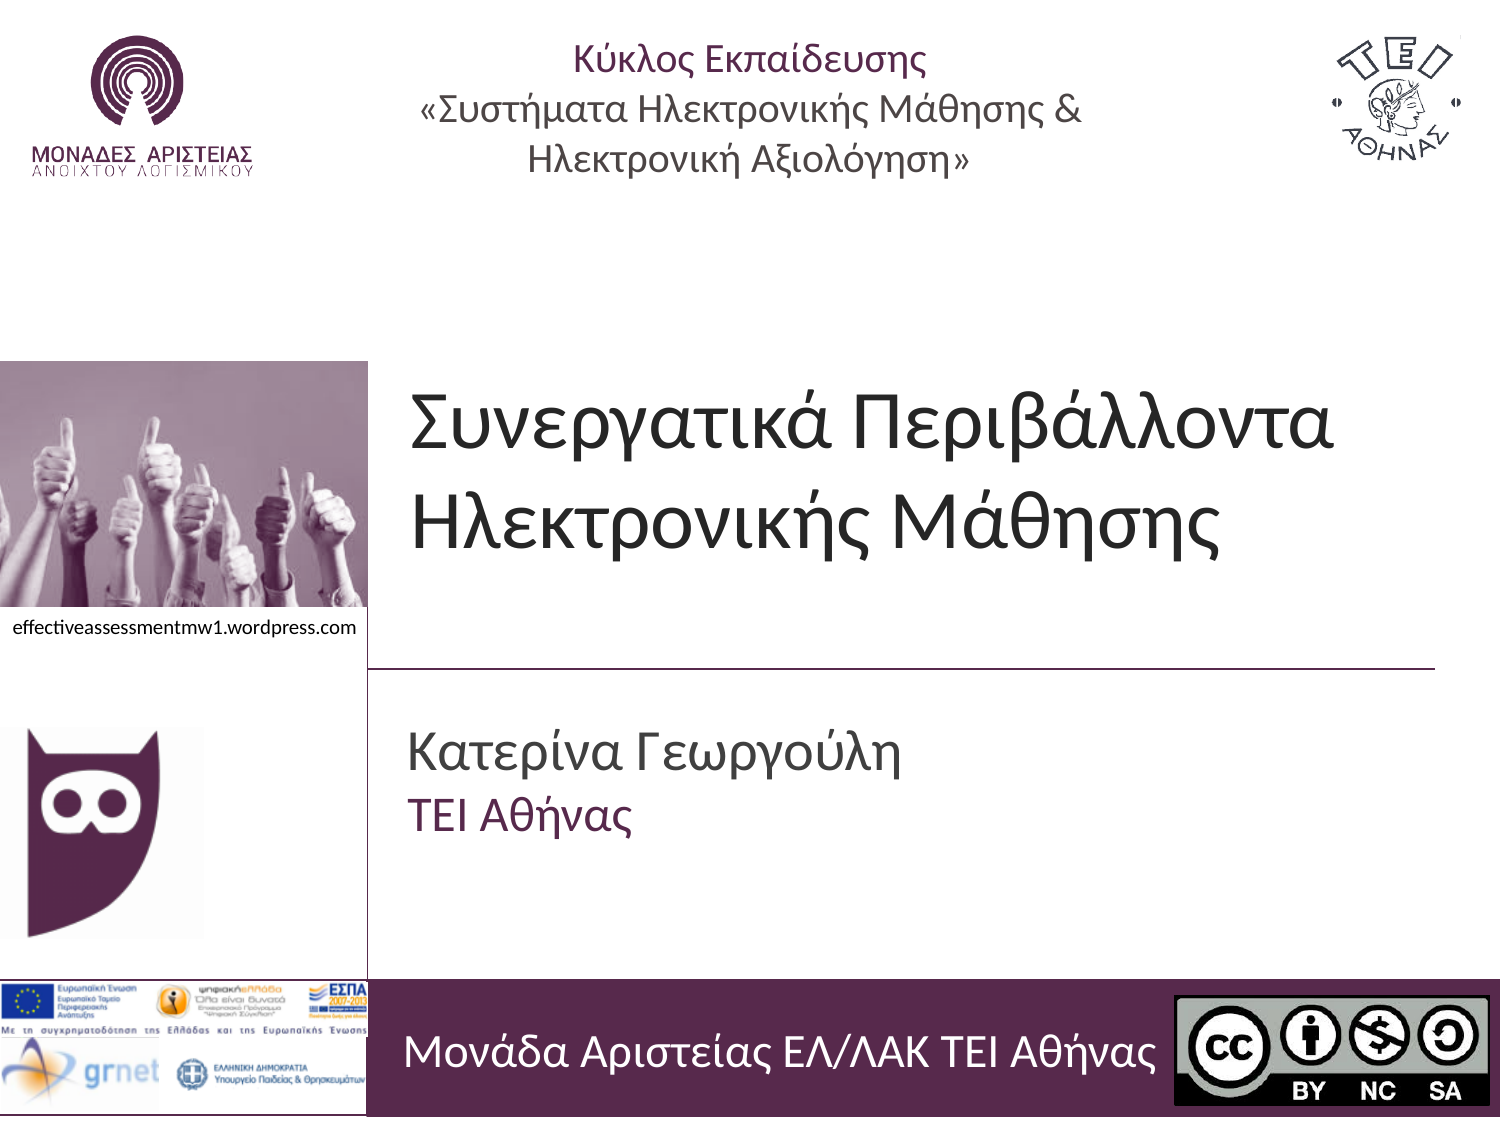

Κύκλος Εκπαίδευσης
«Συστήματα Ηλεκτρονικής Μάθησης & Ηλεκτρονική Αξιολόγηση»
# Συνεργατικά Περιβάλλοντα Ηλεκτρονικής Μάθησης
effectiveassessmentmw1.wordpress.com
Κατερίνα Γεωργούλη
ΤΕΙ Αθήνας
Μονάδα Αριστείας ΕΛ/ΛΑΚ ΤΕΙ Αθήνας